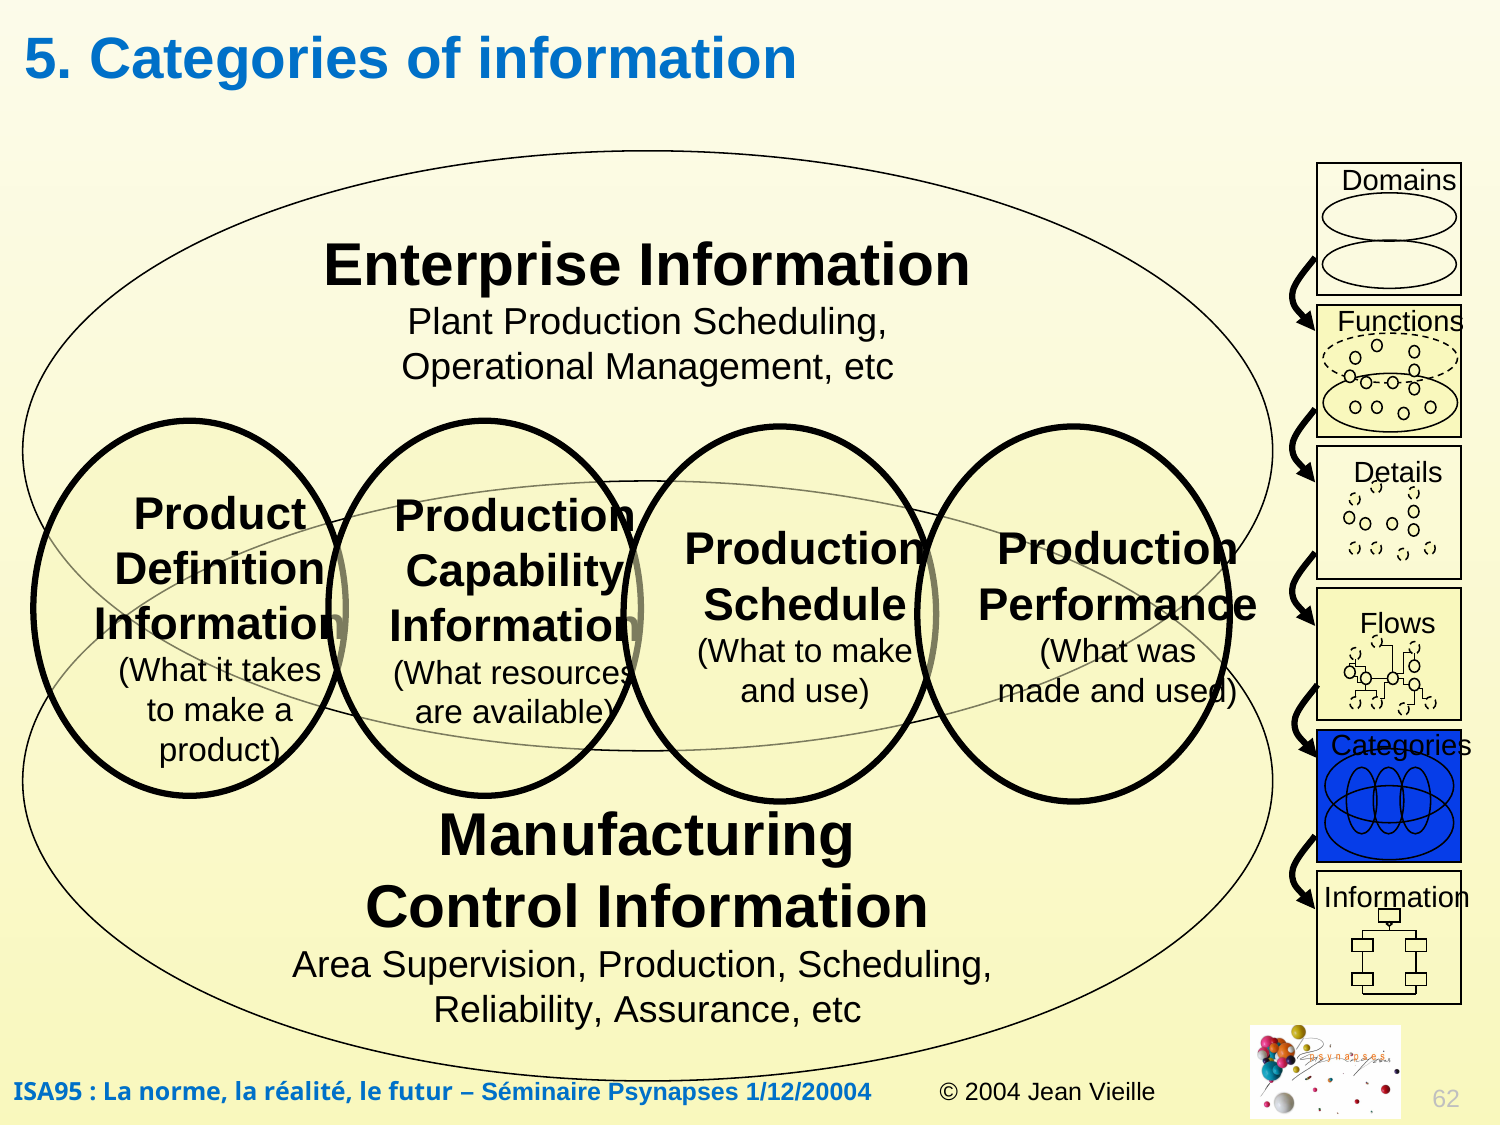

# 5. Categories of information
Enterprise Information
Plant Production Scheduling,
Operational Management, etc
Product
Definition
Information
(What it takes
to make a
product)
Production
Capability
Information
(What resources
are available)
Production
Schedule
(What to make
and use)
Production
Performance
(What was
made and used)
Manufacturing
Control Information
Area Supervision, Production, Scheduling,
Reliability, Assurance, etc
Domains
Functions
Details
Flows
Categories
Information